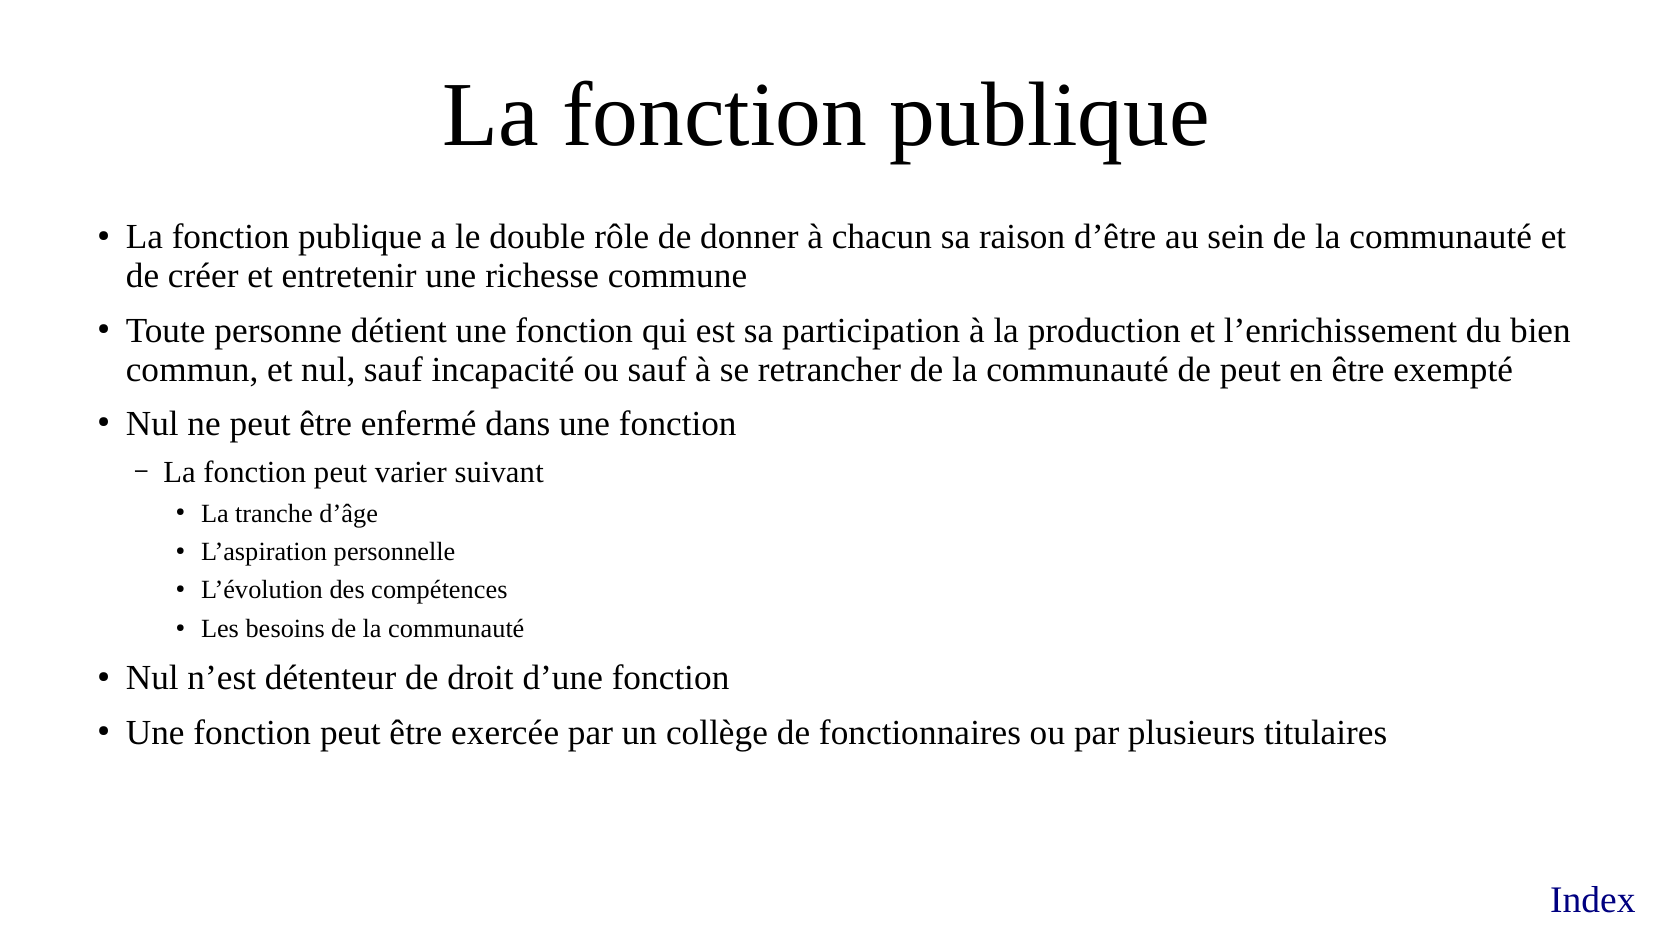

# La fonction publique
La fonction publique a le double rôle de donner à chacun sa raison d’être au sein de la communauté et de créer et entretenir une richesse commune
Toute personne détient une fonction qui est sa participation à la production et l’enrichissement du bien commun, et nul, sauf incapacité ou sauf à se retrancher de la communauté de peut en être exempté
Nul ne peut être enfermé dans une fonction
La fonction peut varier suivant
La tranche d’âge
L’aspiration personnelle
L’évolution des compétences
Les besoins de la communauté
Nul n’est détenteur de droit d’une fonction
Une fonction peut être exercée par un collège de fonctionnaires ou par plusieurs titulaires